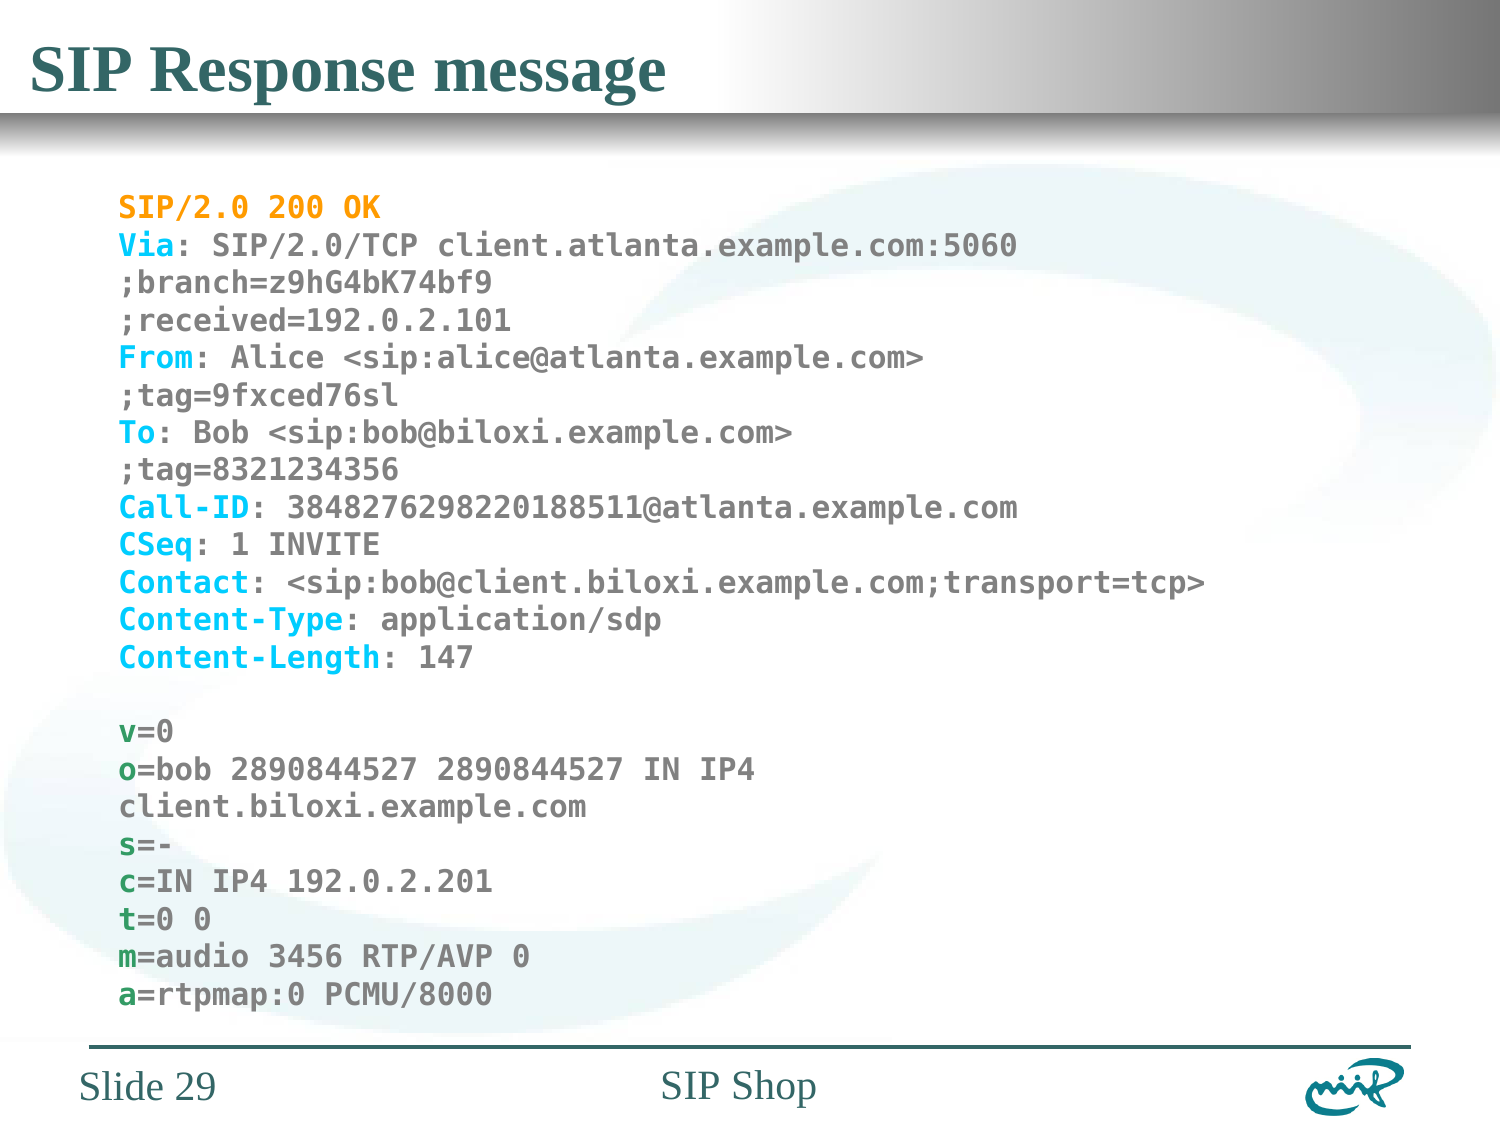

# SIP Response message
SIP/2.0 200 OK
Via: SIP/2.0/TCP client.atlanta.example.com:5060
;branch=z9hG4bK74bf9
;received=192.0.2.101
From: Alice <sip:alice@atlanta.example.com>
;tag=9fxced76sl
To: Bob <sip:bob@biloxi.example.com>
;tag=8321234356
Call-ID: 3848276298220188511@atlanta.example.com
CSeq: 1 INVITE
Contact: <sip:bob@client.biloxi.example.com;transport=tcp>
Content-Type: application/sdp
Content-Length: 147
v=0
o=bob 2890844527 2890844527 IN IP4 client.biloxi.example.com
s=-
c=IN IP4 192.0.2.201
t=0 0
m=audio 3456 RTP/AVP 0
a=rtpmap:0 PCMU/8000
29